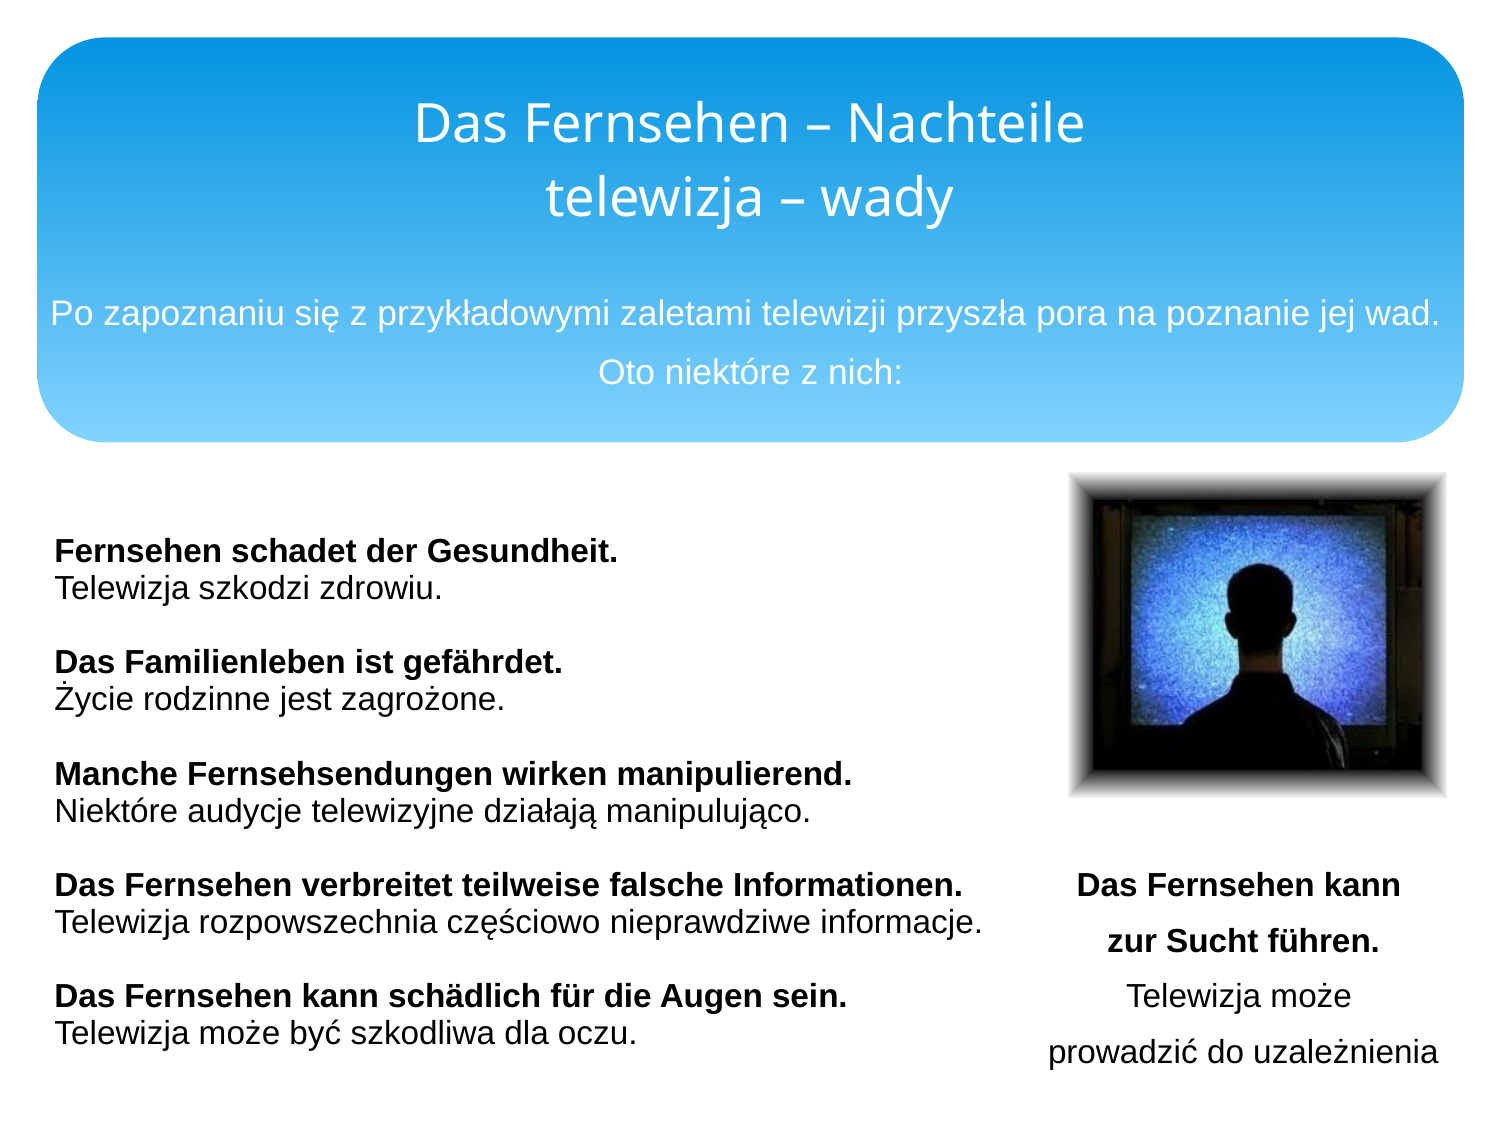

# Das Fernsehen – Nachteile telewizja – wady
Po zapoznaniu się z przykładowymi zaletami telewizji przyszła pora na poznanie jej wad.
Oto niektóre z nich:
Fernsehen schadet der Gesundheit.
Telewizja szkodzi zdrowiu.
Das Familienleben ist gefährdet.
Życie rodzinne jest zagrożone.
Manche Fernsehsendungen wirken manipulierend.
Niektóre audycje telewizyjne działają manipulująco.
Das Fernsehen verbreitet teilweise falsche Informationen.
Telewizja rozpowszechnia częściowo nieprawdziwe informacje.
Das Fernsehen kann schädlich für die Augen sein.
Telewizja może być szkodliwa dla oczu.
Das Fernsehen kann
zur Sucht führen.
Telewizja może
prowadzić do uzależnienia